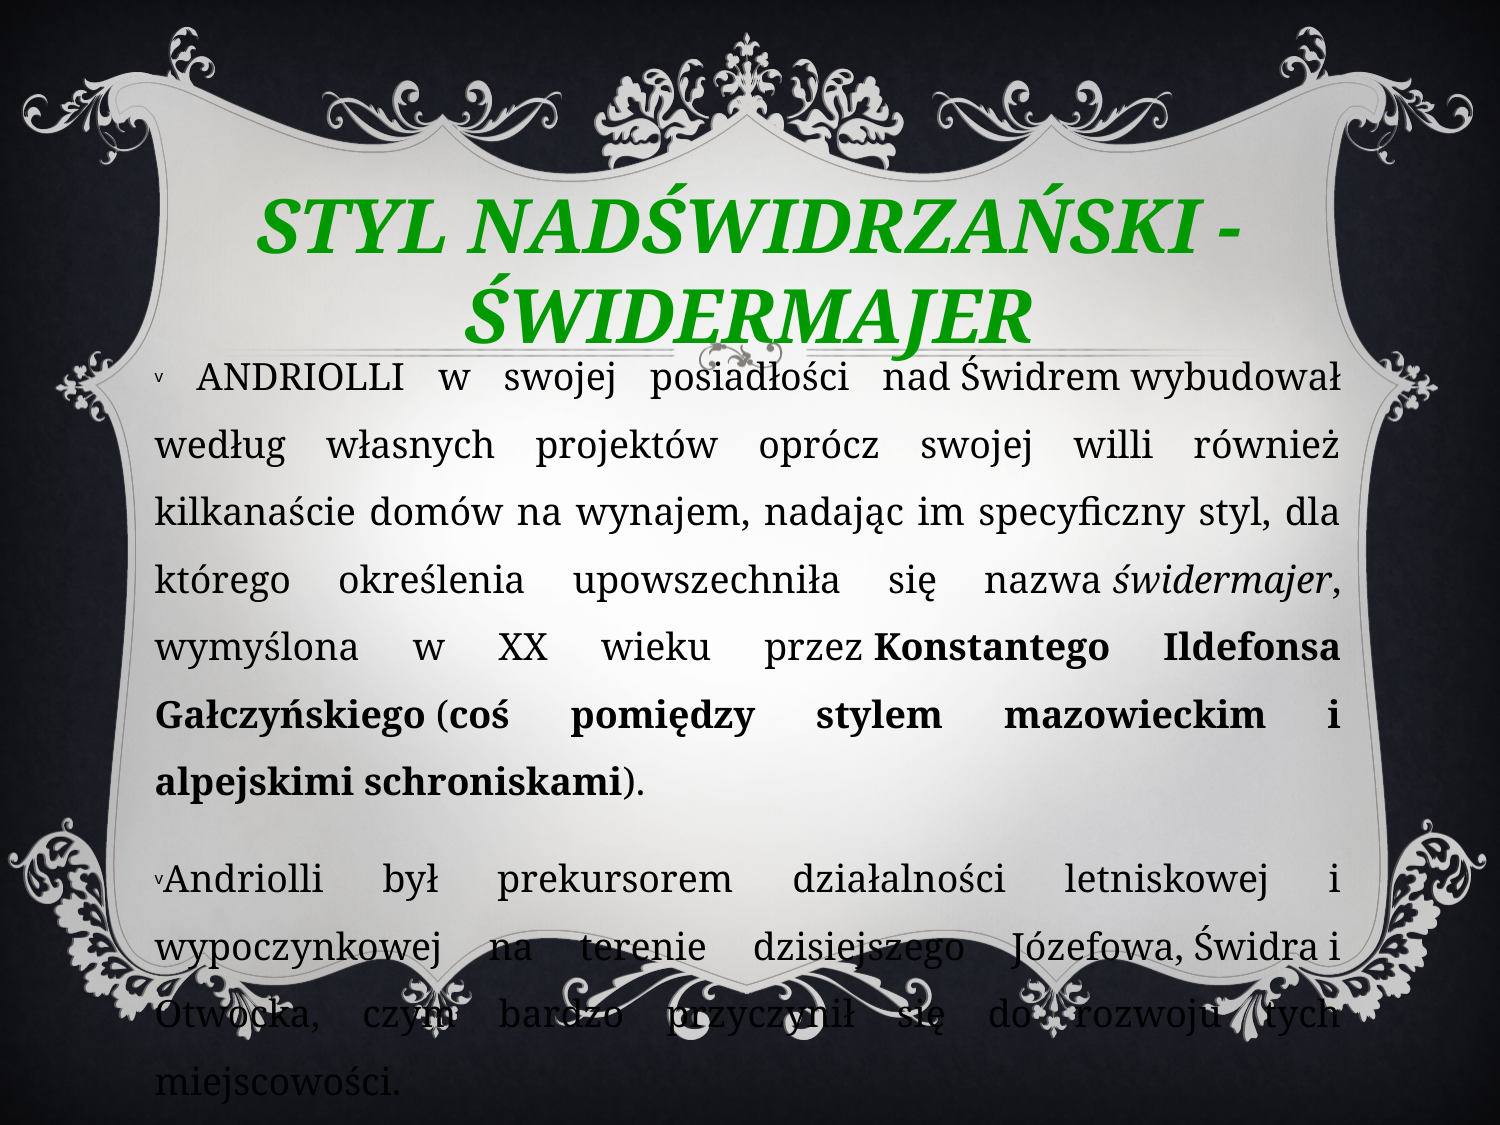

# STYL NADŚWIDRZAŃSKI - ŚWIDERMAJER
 ANDRIOLLI w swojej posiadłości nad Świdrem wybudował według własnych projektów oprócz swojej willi również kilkanaście domów na wynajem, nadając im specyficzny styl, dla którego określenia upowszechniła się nazwa świdermajer, wymyślona w XX wieku przez Konstantego Ildefonsa Gałczyńskiego (coś pomiędzy stylem mazowieckim i alpejskimi schroniskami).
Andriolli był prekursorem działalności letniskowej i wypoczynkowej na terenie dzisiejszego Józefowa, Świdra i Otwocka, czym bardzo przyczynił się do rozwoju tych miejscowości.